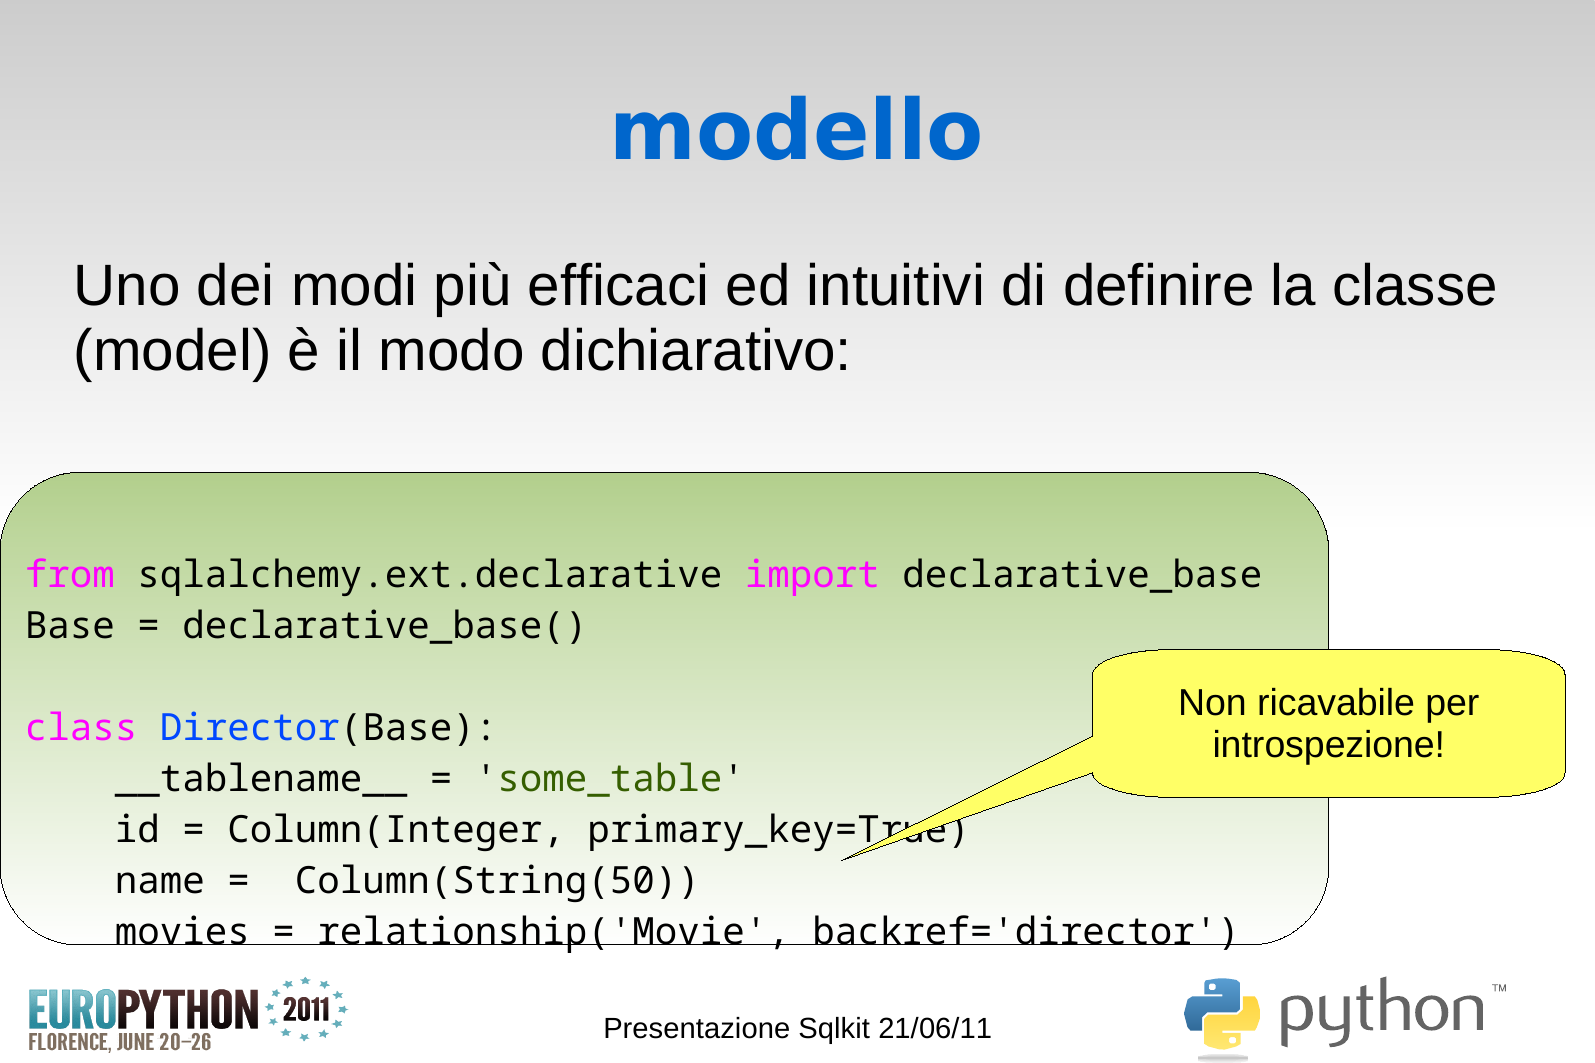

# modello
Uno dei modi più efficaci ed intuitivi di definire la classe (model) è il modo dichiarativo:
from sqlalchemy.ext.declarative import declarative_base
Base = declarative_base()
class Director(Base):
 __tablename__ = 'some_table'
 id = Column(Integer, primary_key=True)
 name = Column(String(50))
 movies = relationship('Movie', backref='director')
Non ricavabile per
introspezione!